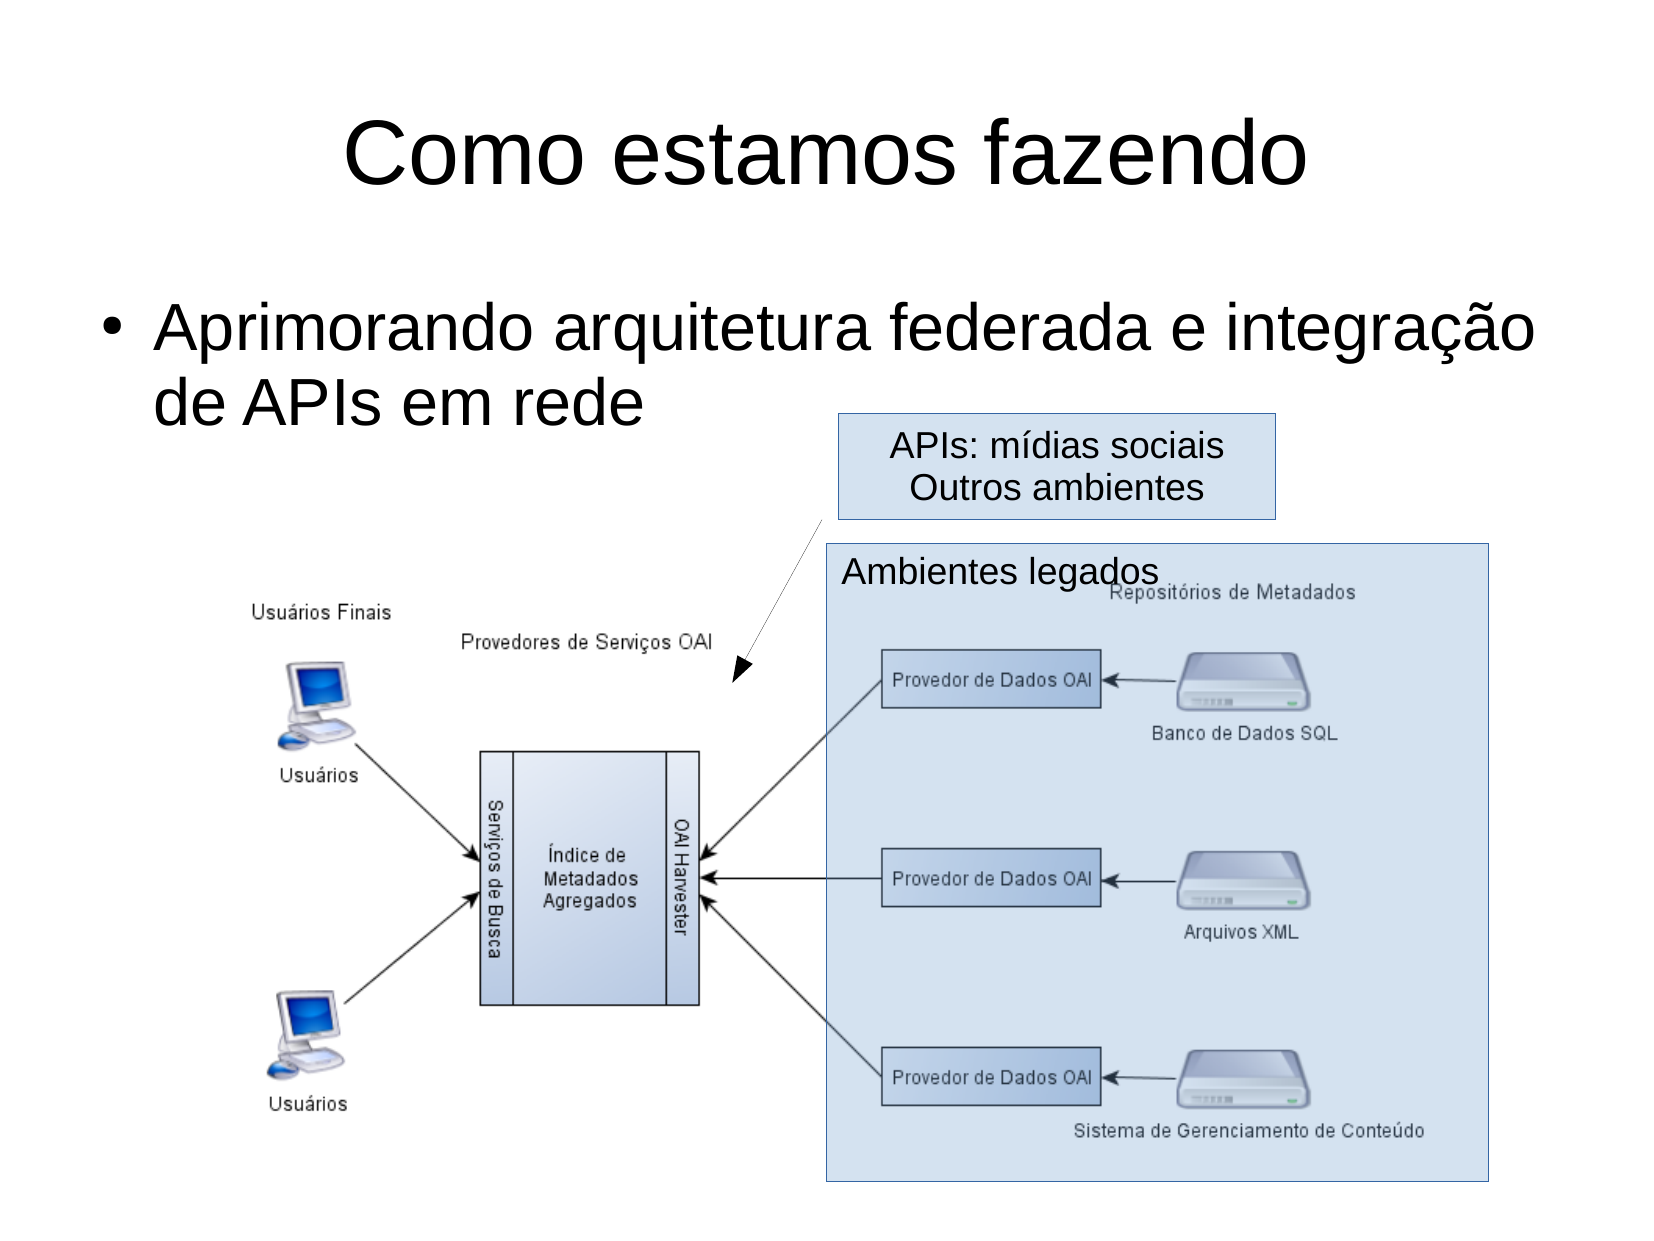

# Como estamos fazendo
Aprimorando arquitetura federada e integração de APIs em rede
APIs: mídias sociais
Outros ambientes
Ambientes legados